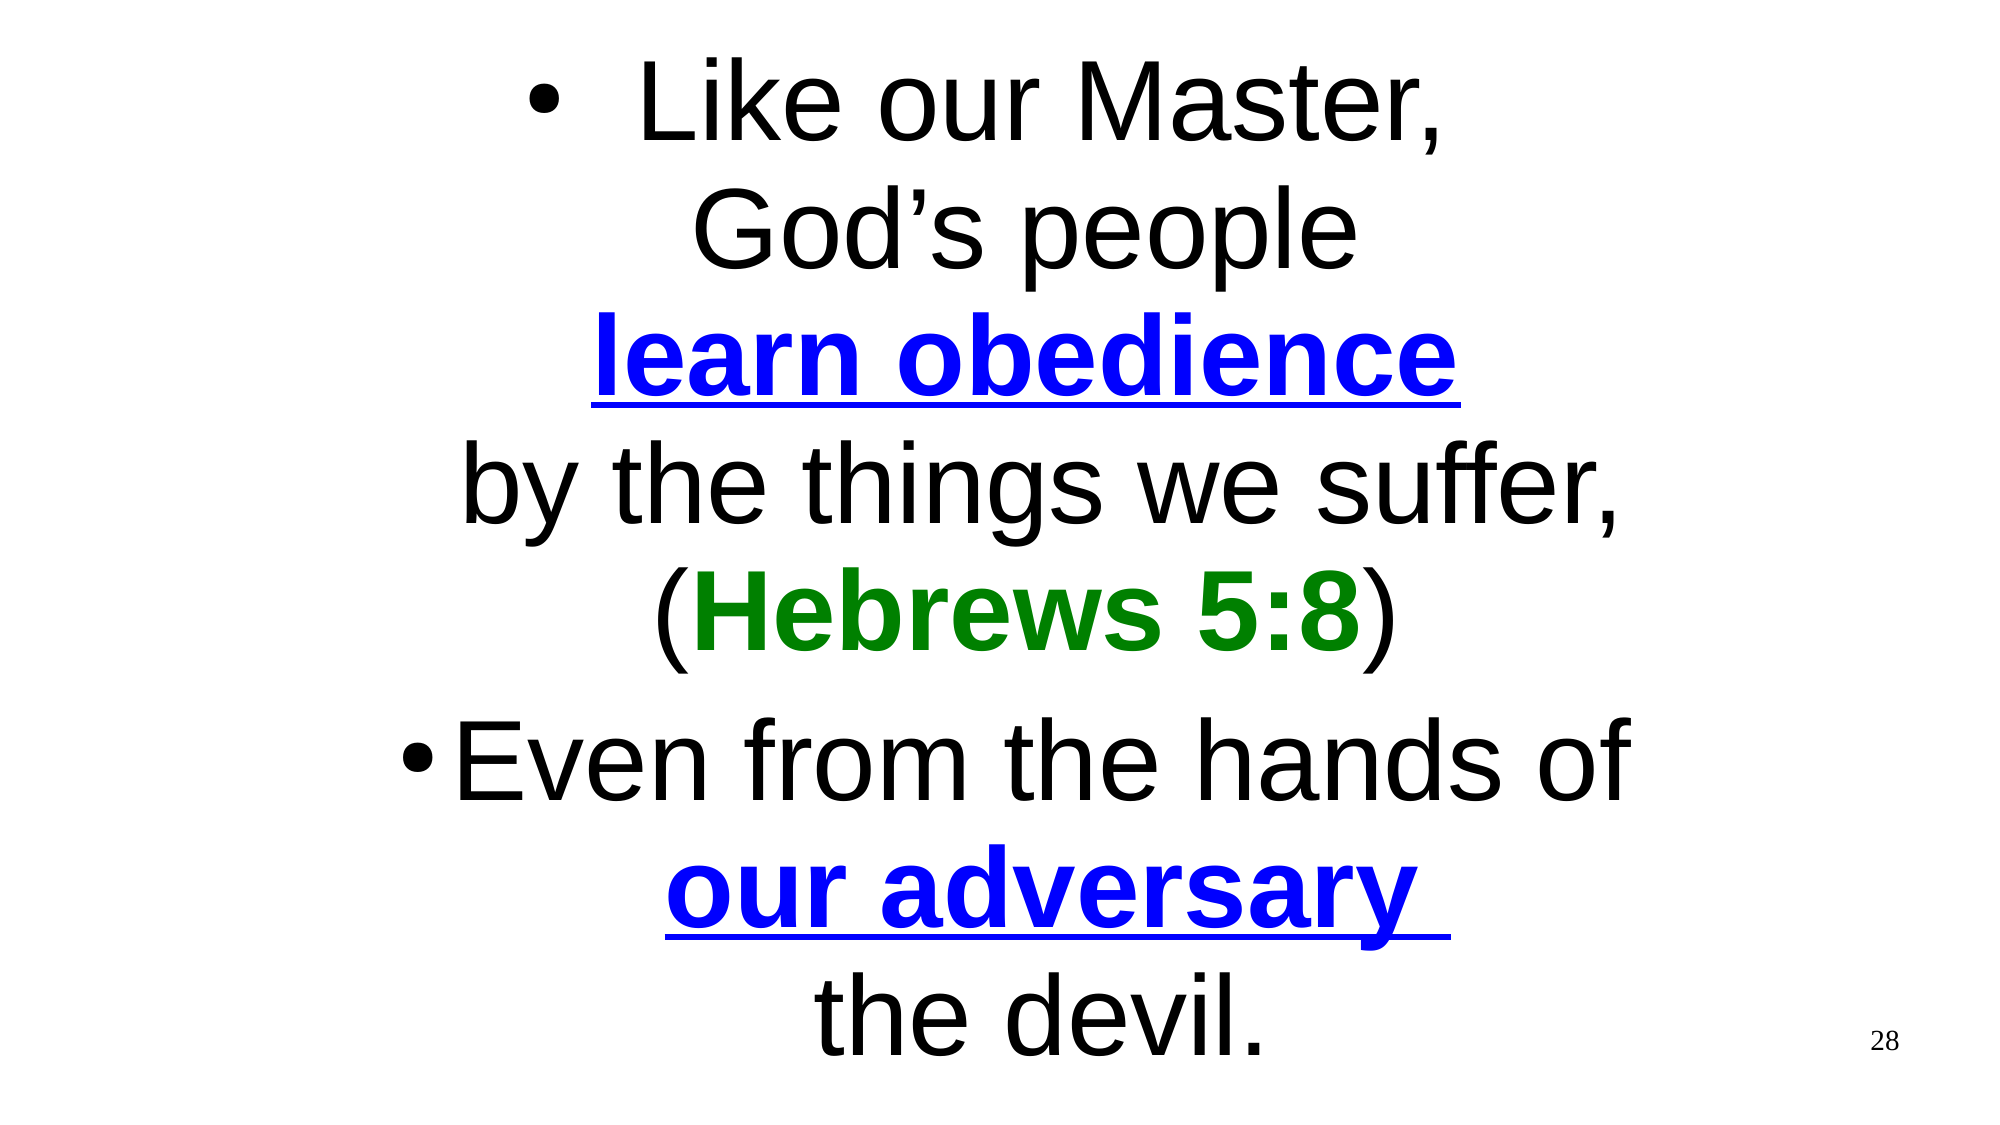

# Like our Master, God’s people learn obedience by the things we suffer, (Hebrews 5:8)
Even from the hands of
 our adversary
the devil.
28